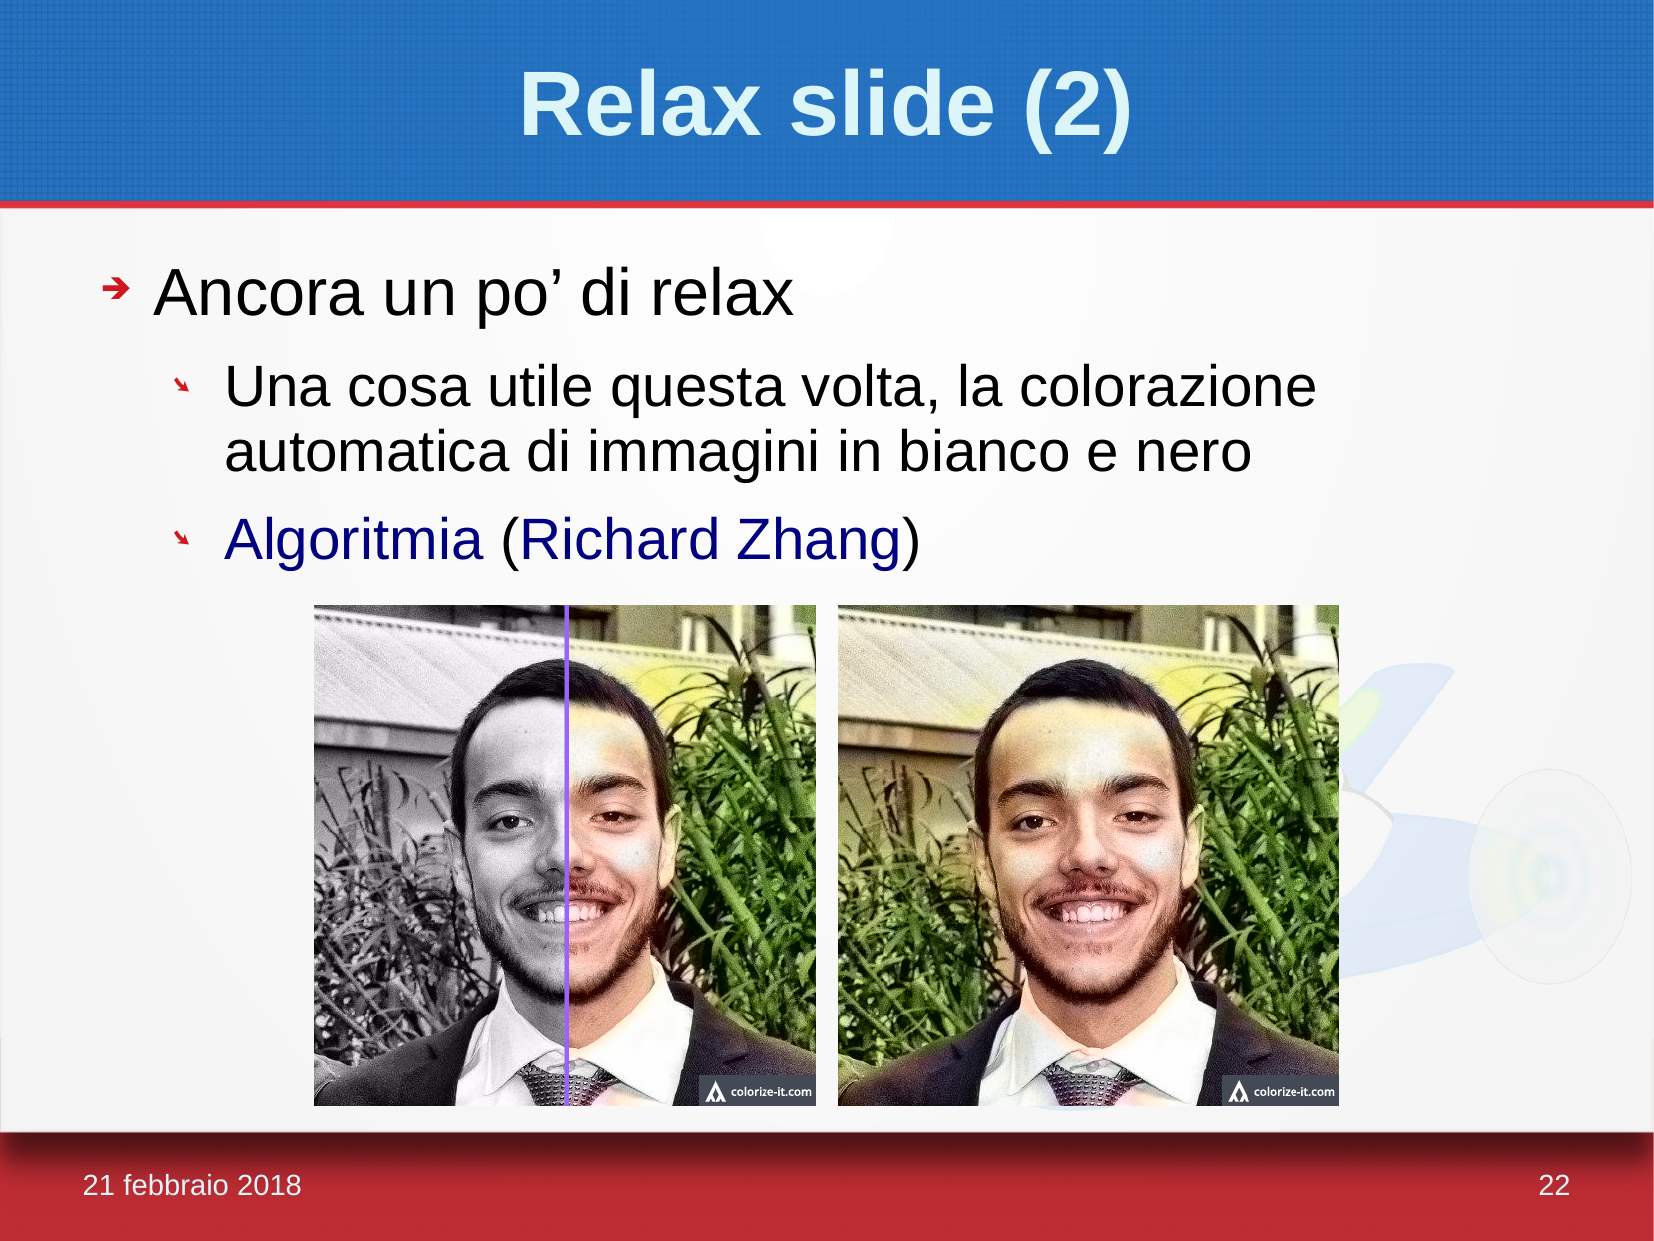

# Relax slide (2)
Ancora un po’ di relax
Una cosa utile questa volta, la colorazione automatica di immagini in bianco e nero
Algoritmia (Richard Zhang)
21 febbraio 2018
22